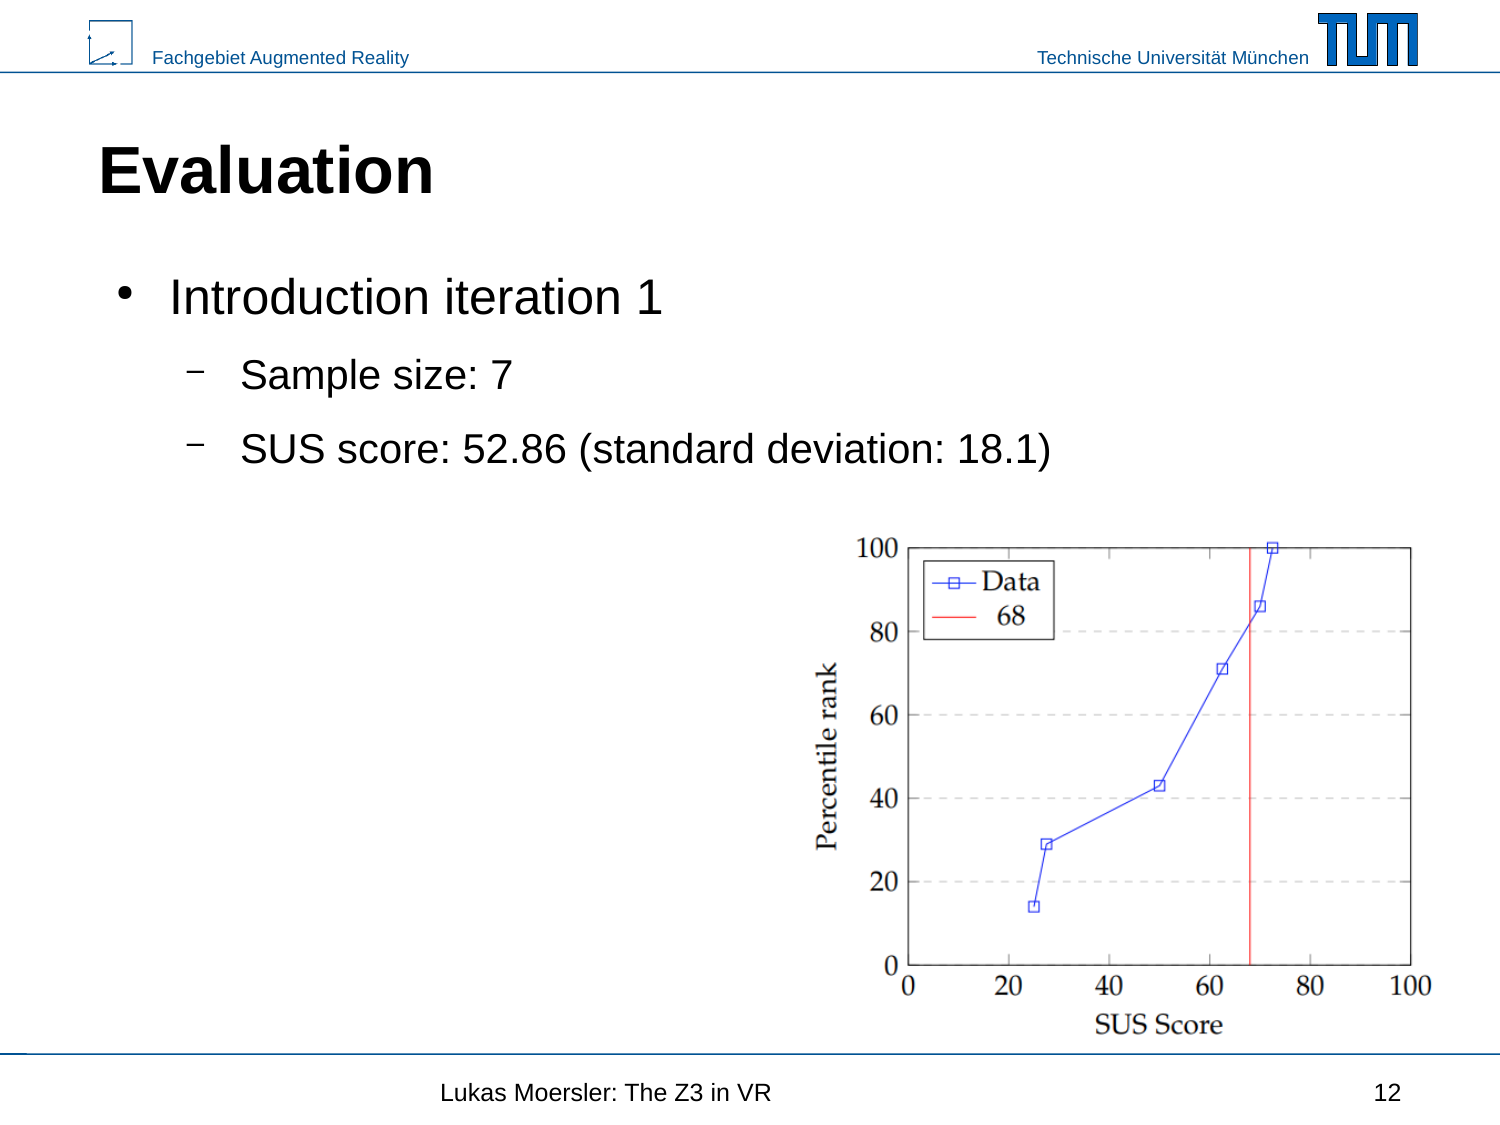

# Evaluation
Introduction iteration 1
Sample size: 7
SUS score: 52.86 (standard deviation: 18.1)
Lukas Moersler: The Z3 in VR